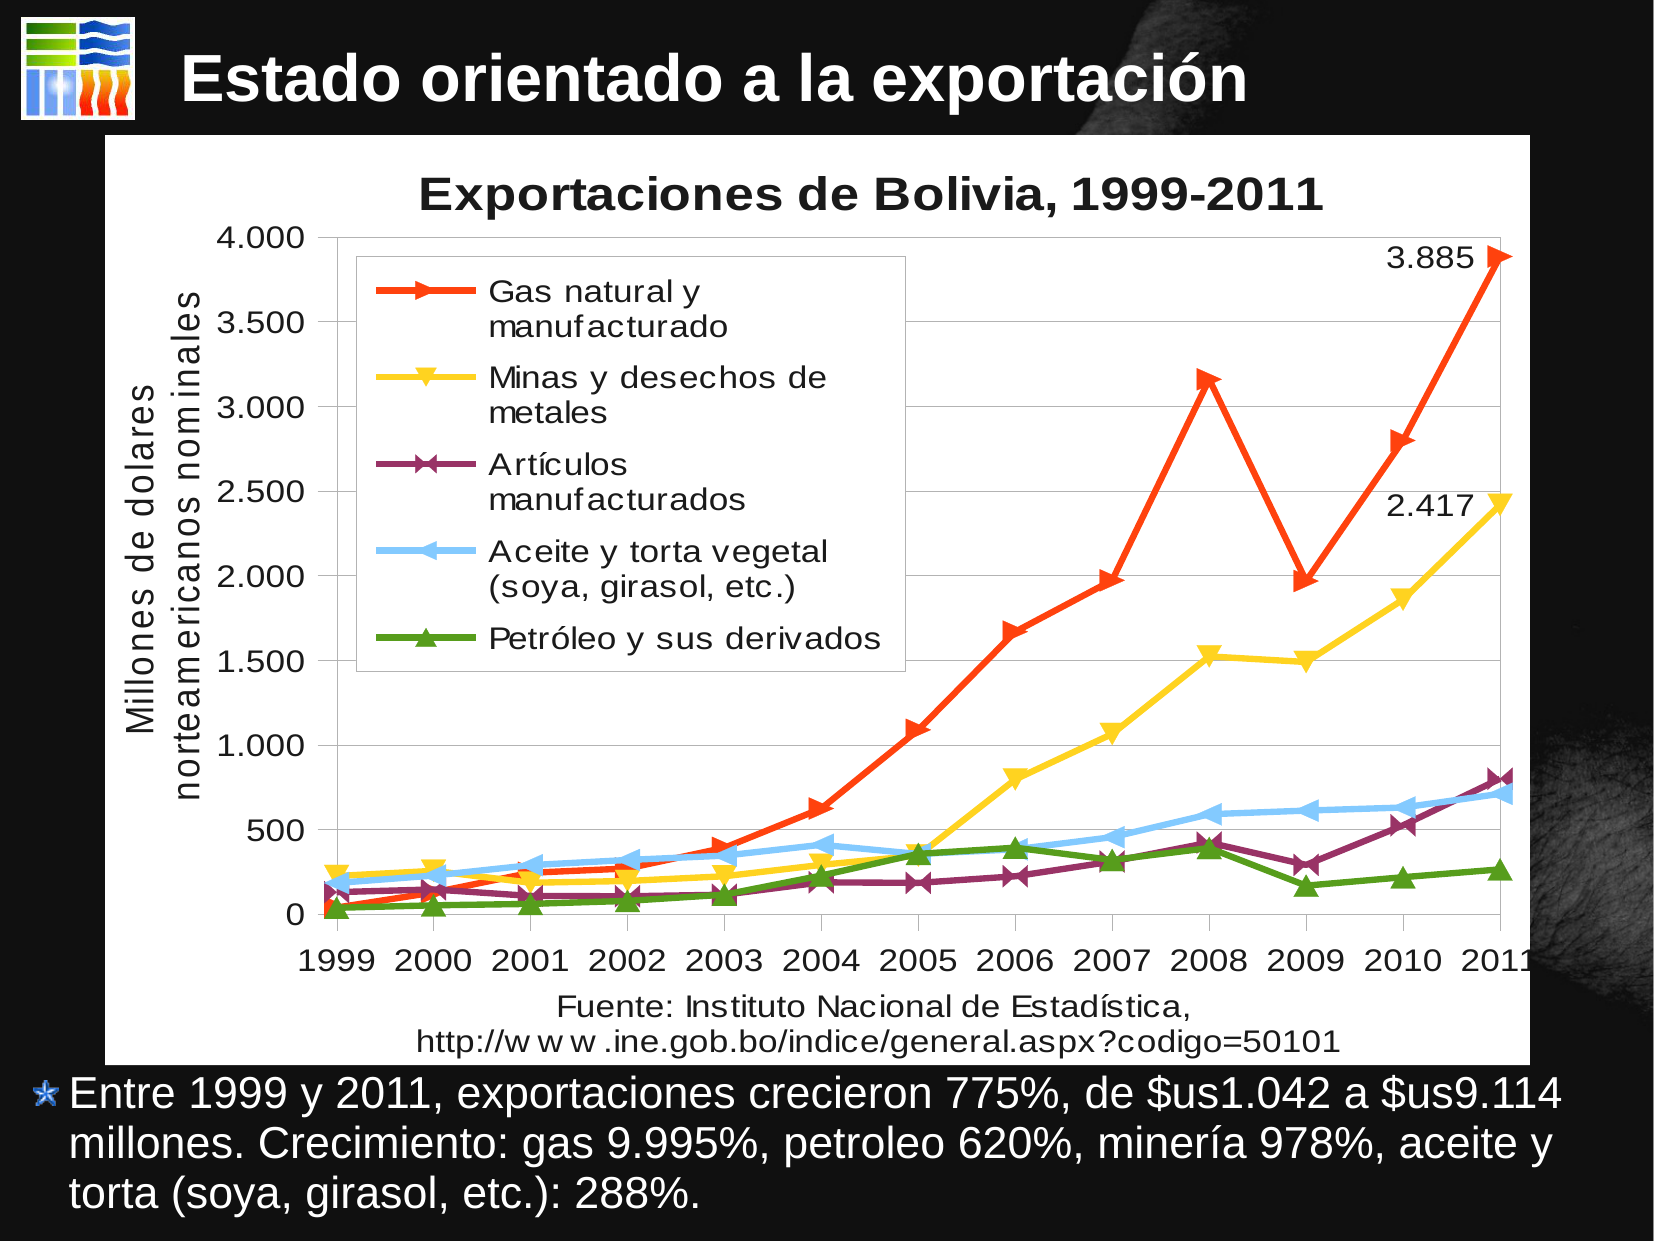

# Estado orientado a la exportación
Entre 1999 y 2011, exportaciones crecieron 775%, de $us1.042 a $us9.114 millones. Crecimiento: gas 9.995%, petroleo 620%, minería 978%, aceite y torta (soya, girasol, etc.): 288%.